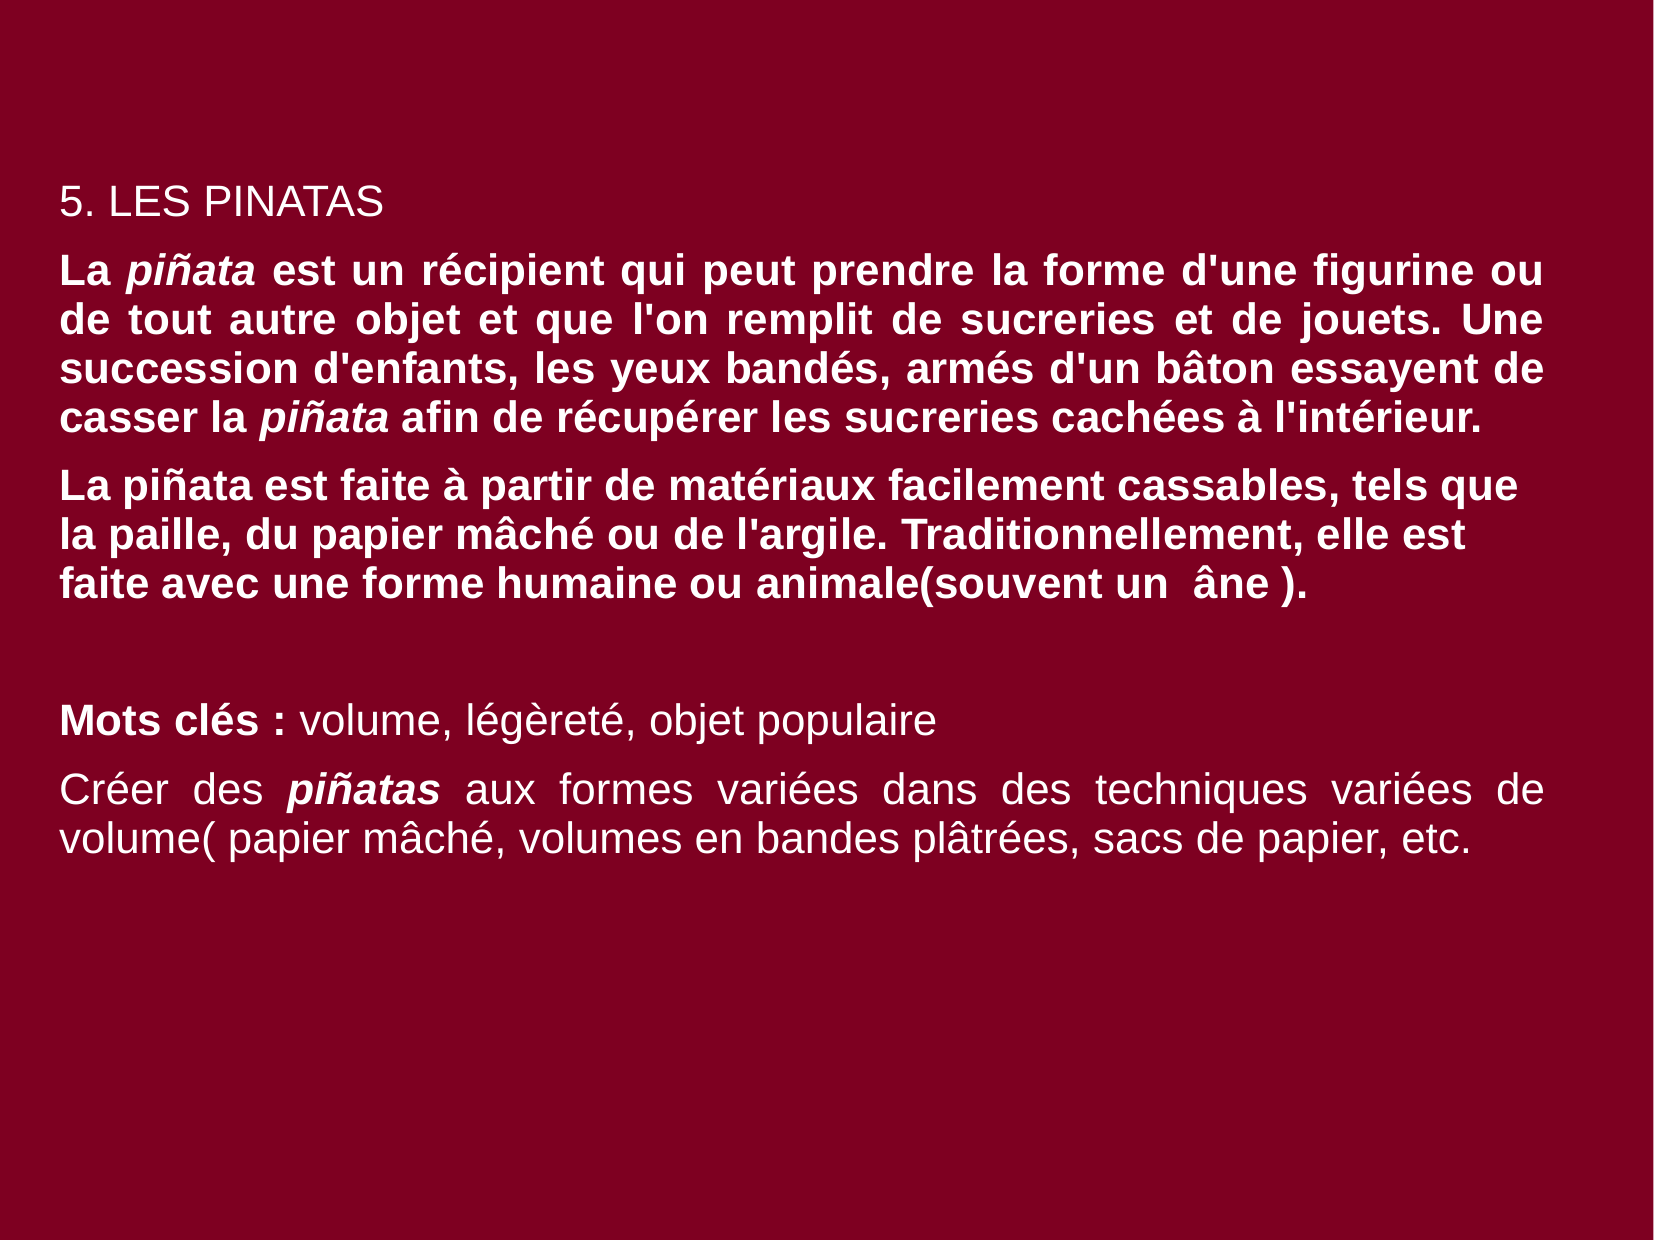

# 5. LES PINATAS
La piñata est un récipient qui peut prendre la forme d'une figurine ou de tout autre objet et que l'on remplit de sucreries et de jouets. Une succession d'enfants, les yeux bandés, armés d'un bâton essayent de casser la piñata afin de récupérer les sucreries cachées à l'intérieur.
La piñata est faite à partir de matériaux facilement cassables, tels que la paille, du papier mâché ou de l'argile. Traditionnellement, elle est faite avec une forme humaine ou animale(souvent un âne ).
Mots clés : volume, légèreté, objet populaire
Créer des piñatas aux formes variées dans des techniques variées de volume( papier mâché, volumes en bandes plâtrées, sacs de papier, etc.